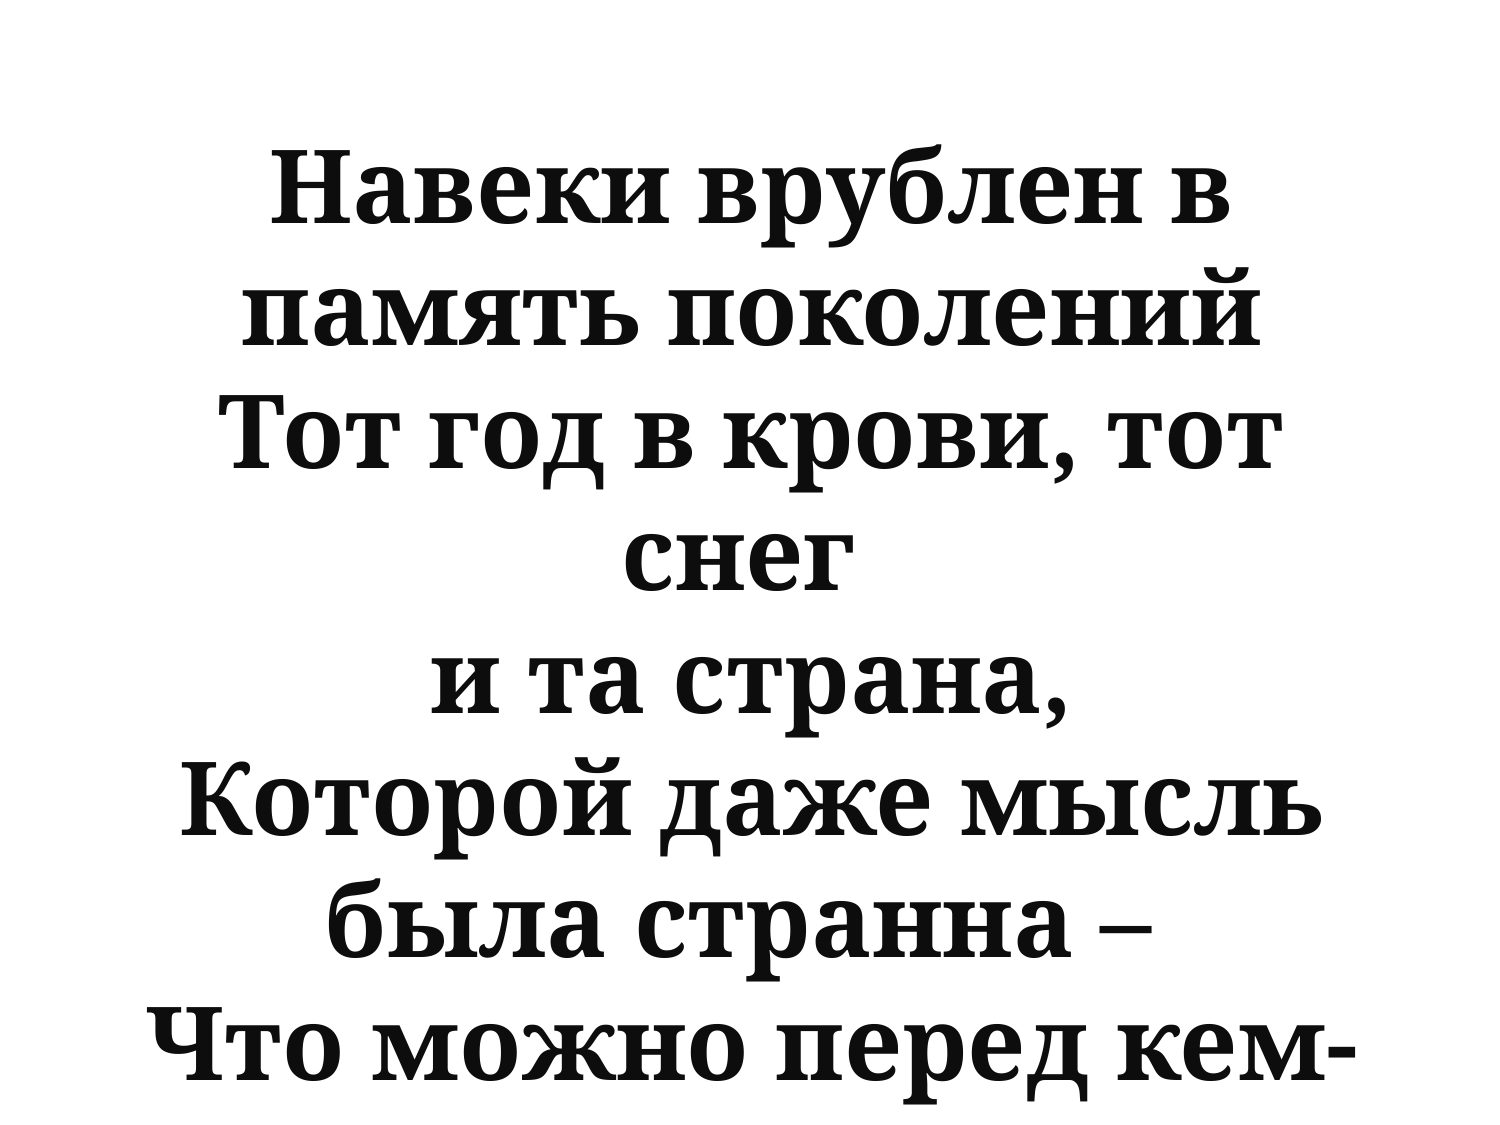

# Навеки врублен в память поколений Тот год в крови, тот снег и та страна, Которой даже мысль была странна – Что можно перед кем-то – на колени.